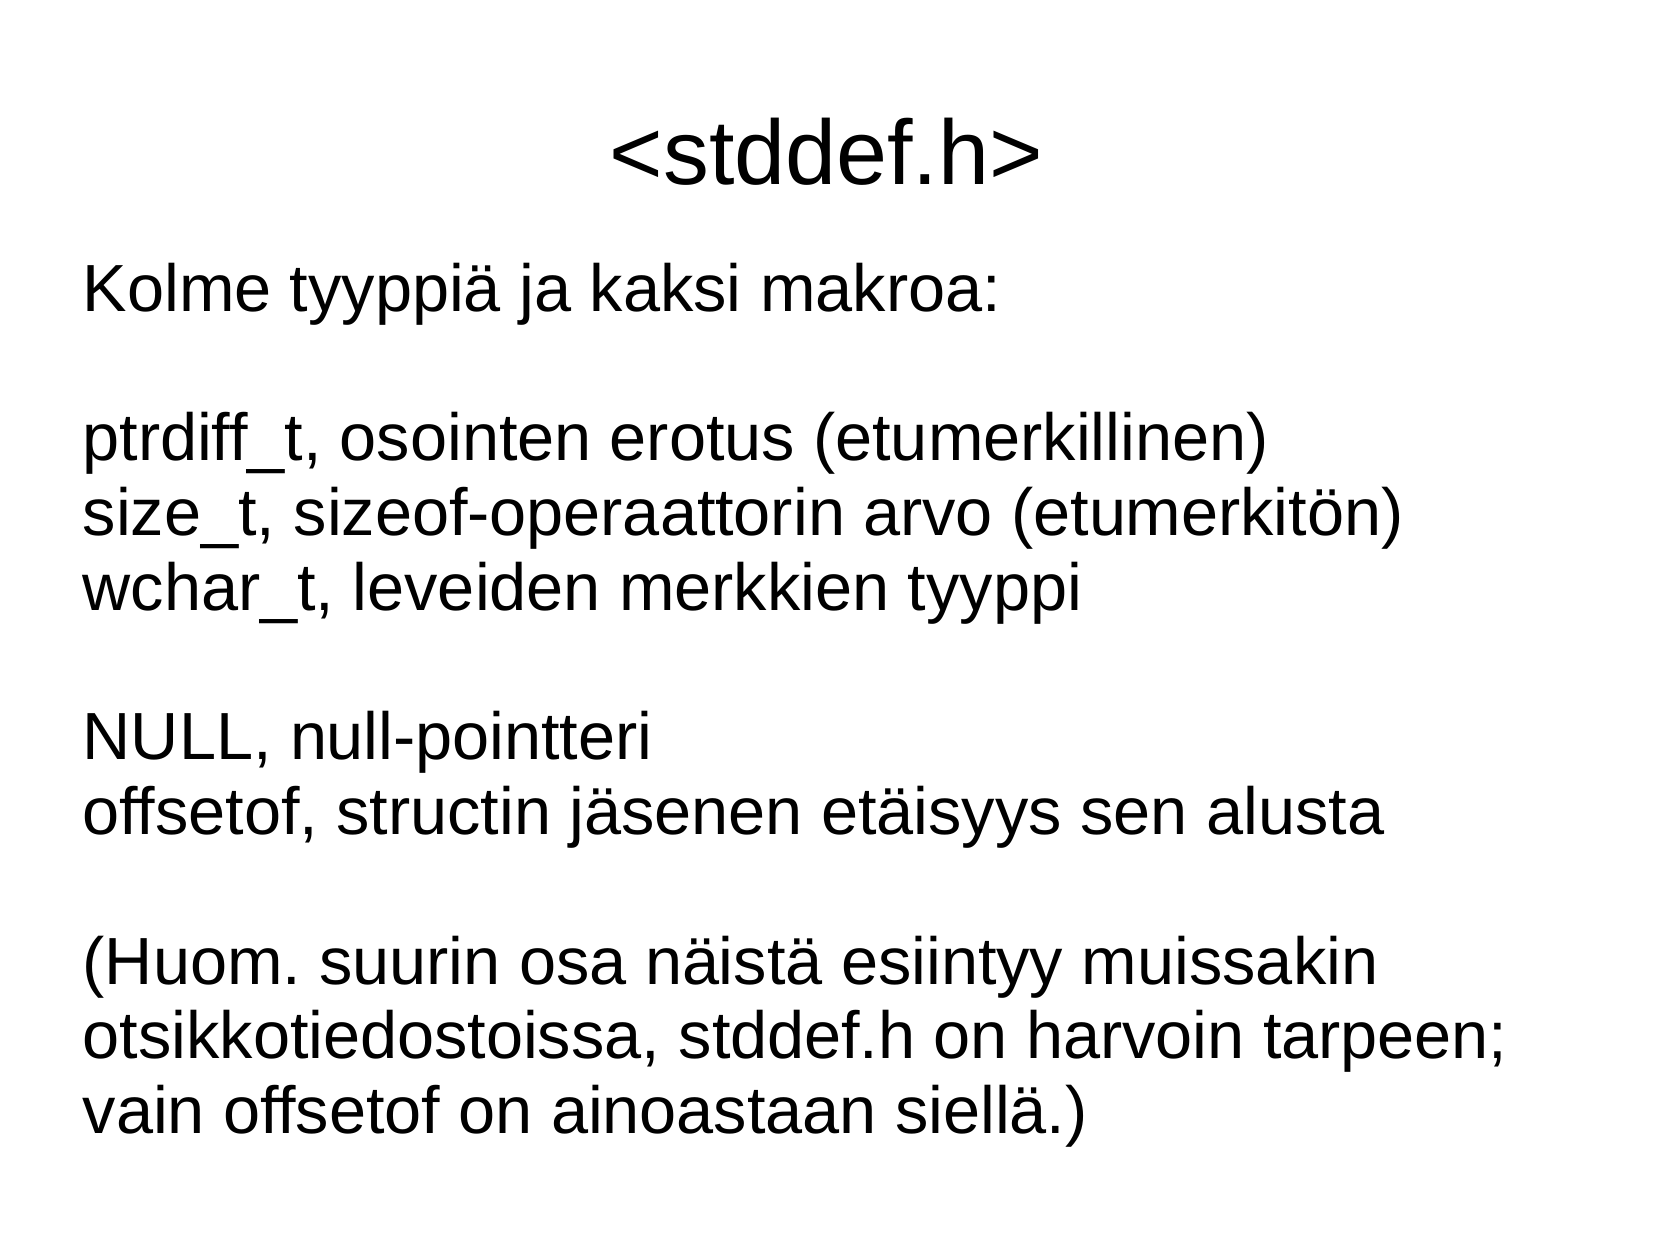

# <stddef.h>
Kolme tyyppiä ja kaksi makroa:
ptrdiff_t, osointen erotus (etumerkillinen)
size_t, sizeof-operaattorin arvo (etumerkitön)
wchar_t, leveiden merkkien tyyppi
NULL, null-pointteri
offsetof, structin jäsenen etäisyys sen alusta
(Huom. suurin osa näistä esiintyy muissakin otsikkotiedostoissa, stddef.h on harvoin tarpeen; vain offsetof on ainoastaan siellä.)